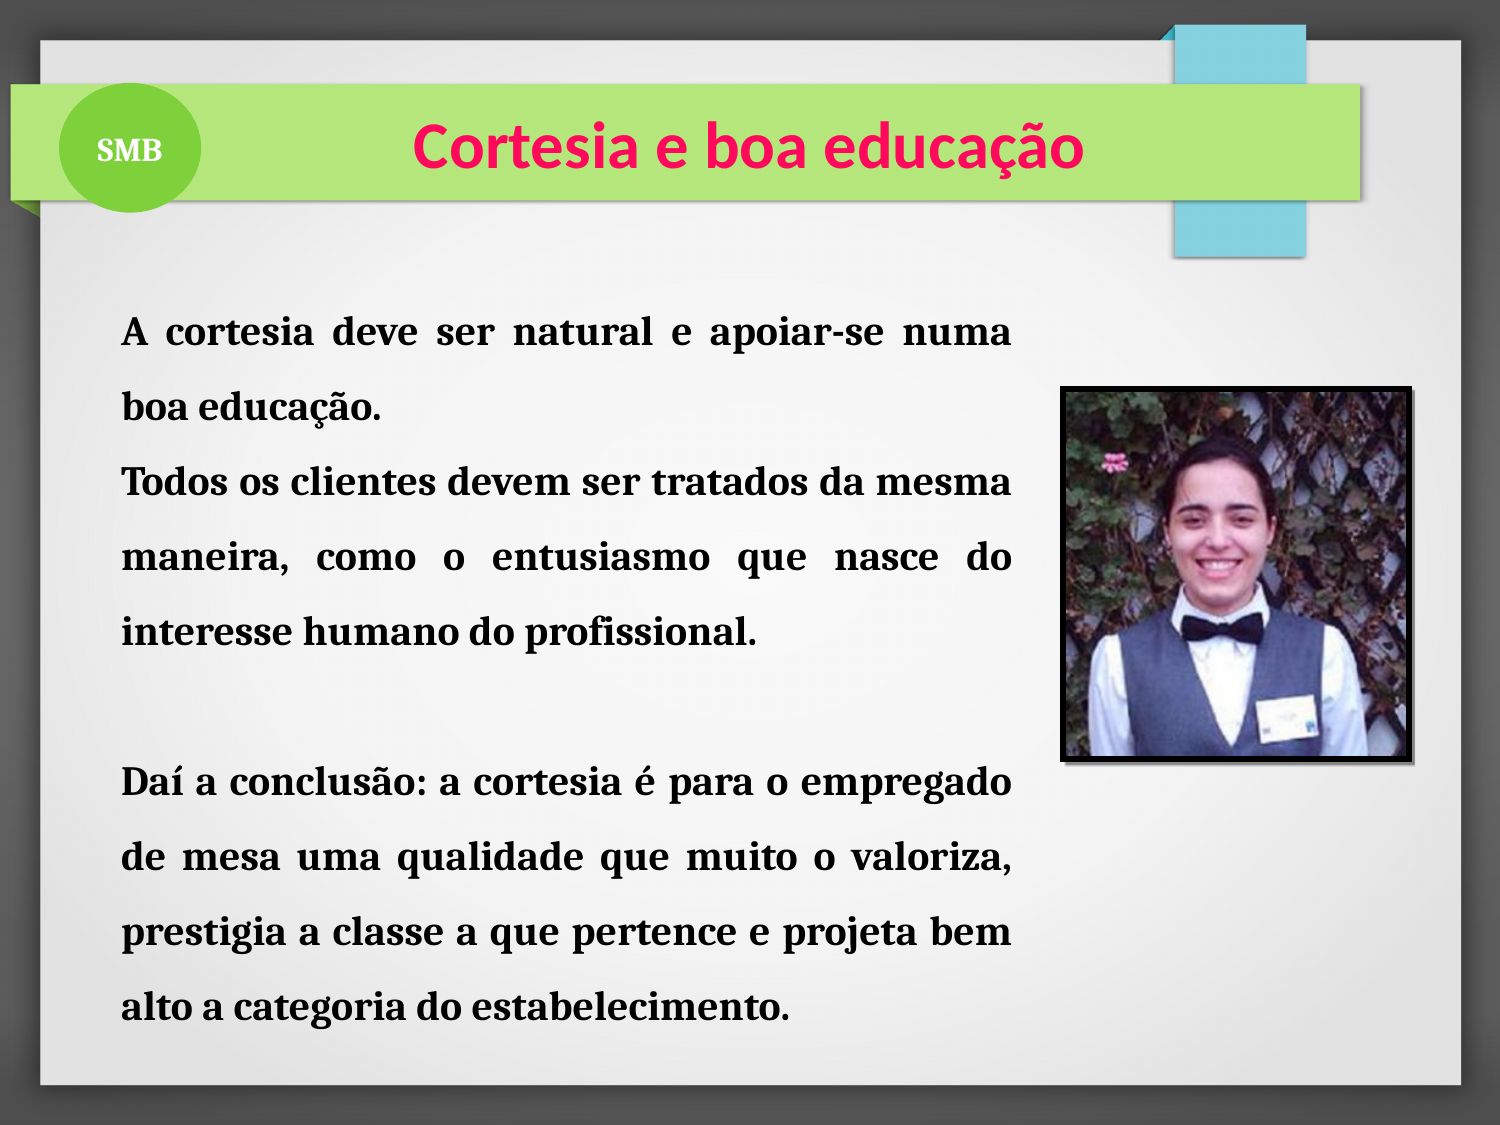

SMB
 Cortesia e boa educação
A cortesia deve ser natural e apoiar-se numa boa educação.
Todos os clientes devem ser tratados da mesma maneira, como o entusiasmo que nasce do interesse humano do profissional.
Daí a conclusão: a cortesia é para o empregado de mesa uma qualidade que muito o valoriza, prestigia a classe a que pertence e projeta bem alto a categoria do estabelecimento.